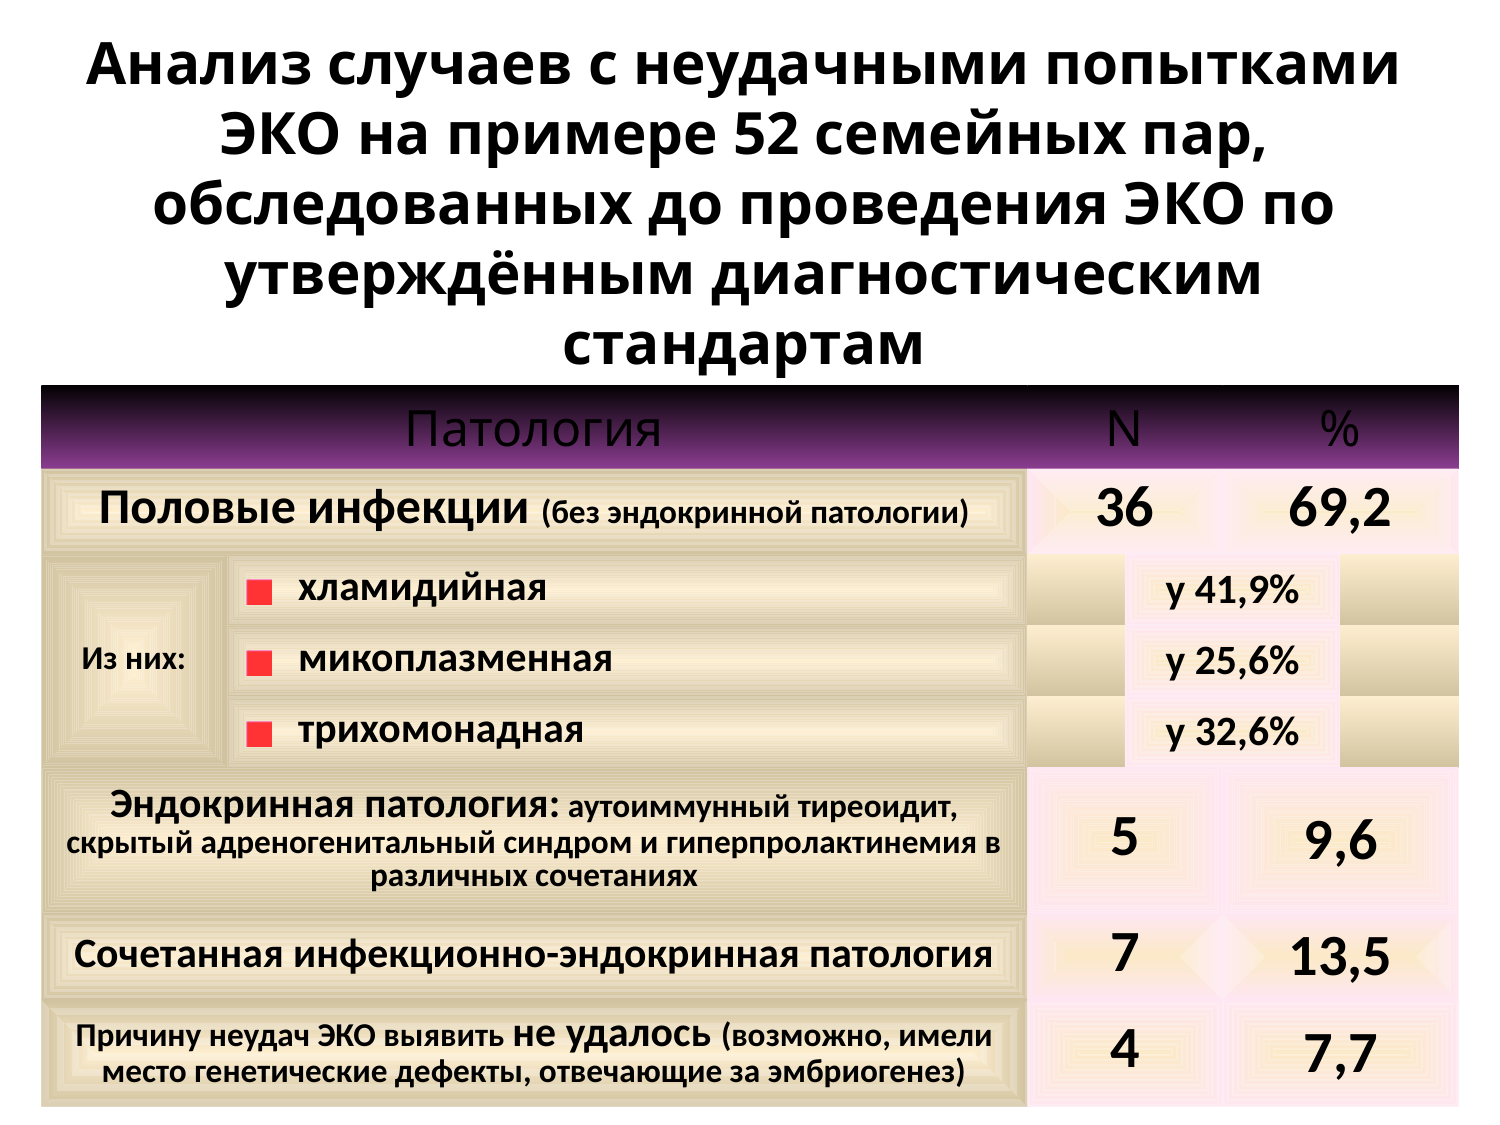

# Анализ случаев с неудачными попытками ЭКО на примере 52 семейных пар, обследованных до проведения ЭКО по утверждённым диагностическим стандартам (данные СЗИА, Санкт-Петербург, 2010-2013 г.г.)
| Патология | | N | | % | |
| --- | --- | --- | --- | --- | --- |
| Половые инфекции (без эндокринной патологии) | | 36 | | 69,2 | |
| Из них: | хламидийная | | у 41,9% | | |
| | микоплазменная | | у 25,6% | | |
| | трихомонадная | | у 32,6% | | |
| Эндокринная патология: аутоиммунный тиреоидит, скрытый адреногенитальный синдром и гиперпролактинемия в различных сочетаниях | | 5 | | 9,6 | |
| Сочетанная инфекционно-эндокринная патология | | 7 | | 13,5 | |
| Причину неудач ЭКО выявить не удалось (возможно, имели место генетические дефекты, отвечающие за эмбриогенез) | | 4 | | 7,7 | |